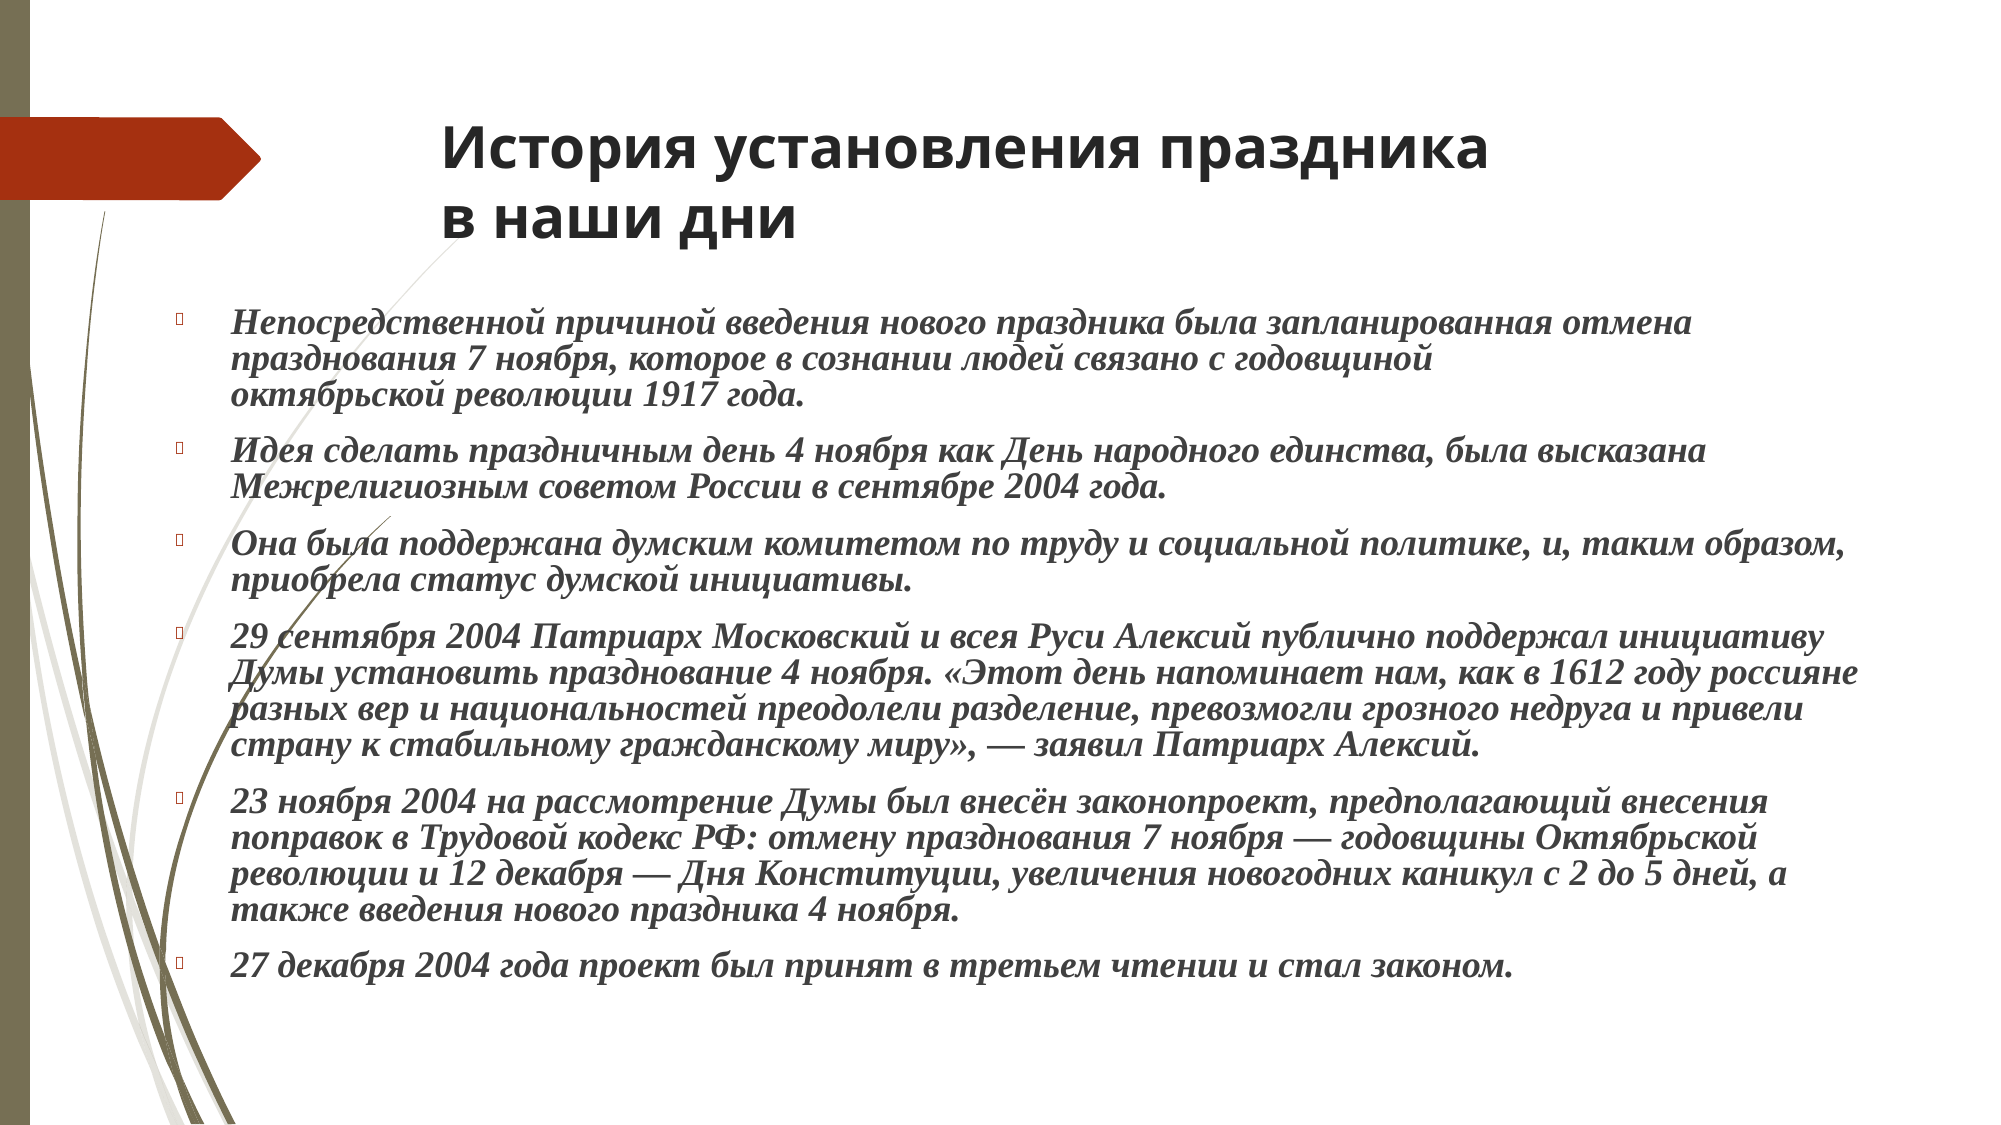

# История установления праздника в наши дни
Непосредственной причиной введения нового праздника была запланированная отмена празднования 7 ноября, которое в сознании людей связано с годовщиной октябрьской революции 1917 года.
Идея сделать праздничным день 4 ноября как День народного единства, была высказана Межрелигиозным советом России в сентябре 2004 года.
Она была поддержана думским комитетом по труду и социальной политике, и, таким образом, приобрела статус думской инициативы.
29 сентября 2004 Патриарх Московский и всея Руси Алексий публично поддержал инициативу Думы установить празднование 4 ноября. «Этот день напоминает нам, как в 1612 году россияне разных вер и национальностей преодолели разделение, превозмогли грозного недруга и привели страну к стабильному гражданскому миру», — заявил Патриарх Алексий.
23 ноября 2004 на рассмотрение Думы был внесён законопроект, предполагающий внесения поправок в Трудовой кодекс РФ: отмену празднования 7 ноября — годовщины Октябрьской революции и 12 декабря — Дня Конституции, увеличения новогодних каникул с 2 до 5 дней, а также введения нового праздника 4 ноября.
27 декабря 2004 года проект был принят в третьем чтении и стал законом.